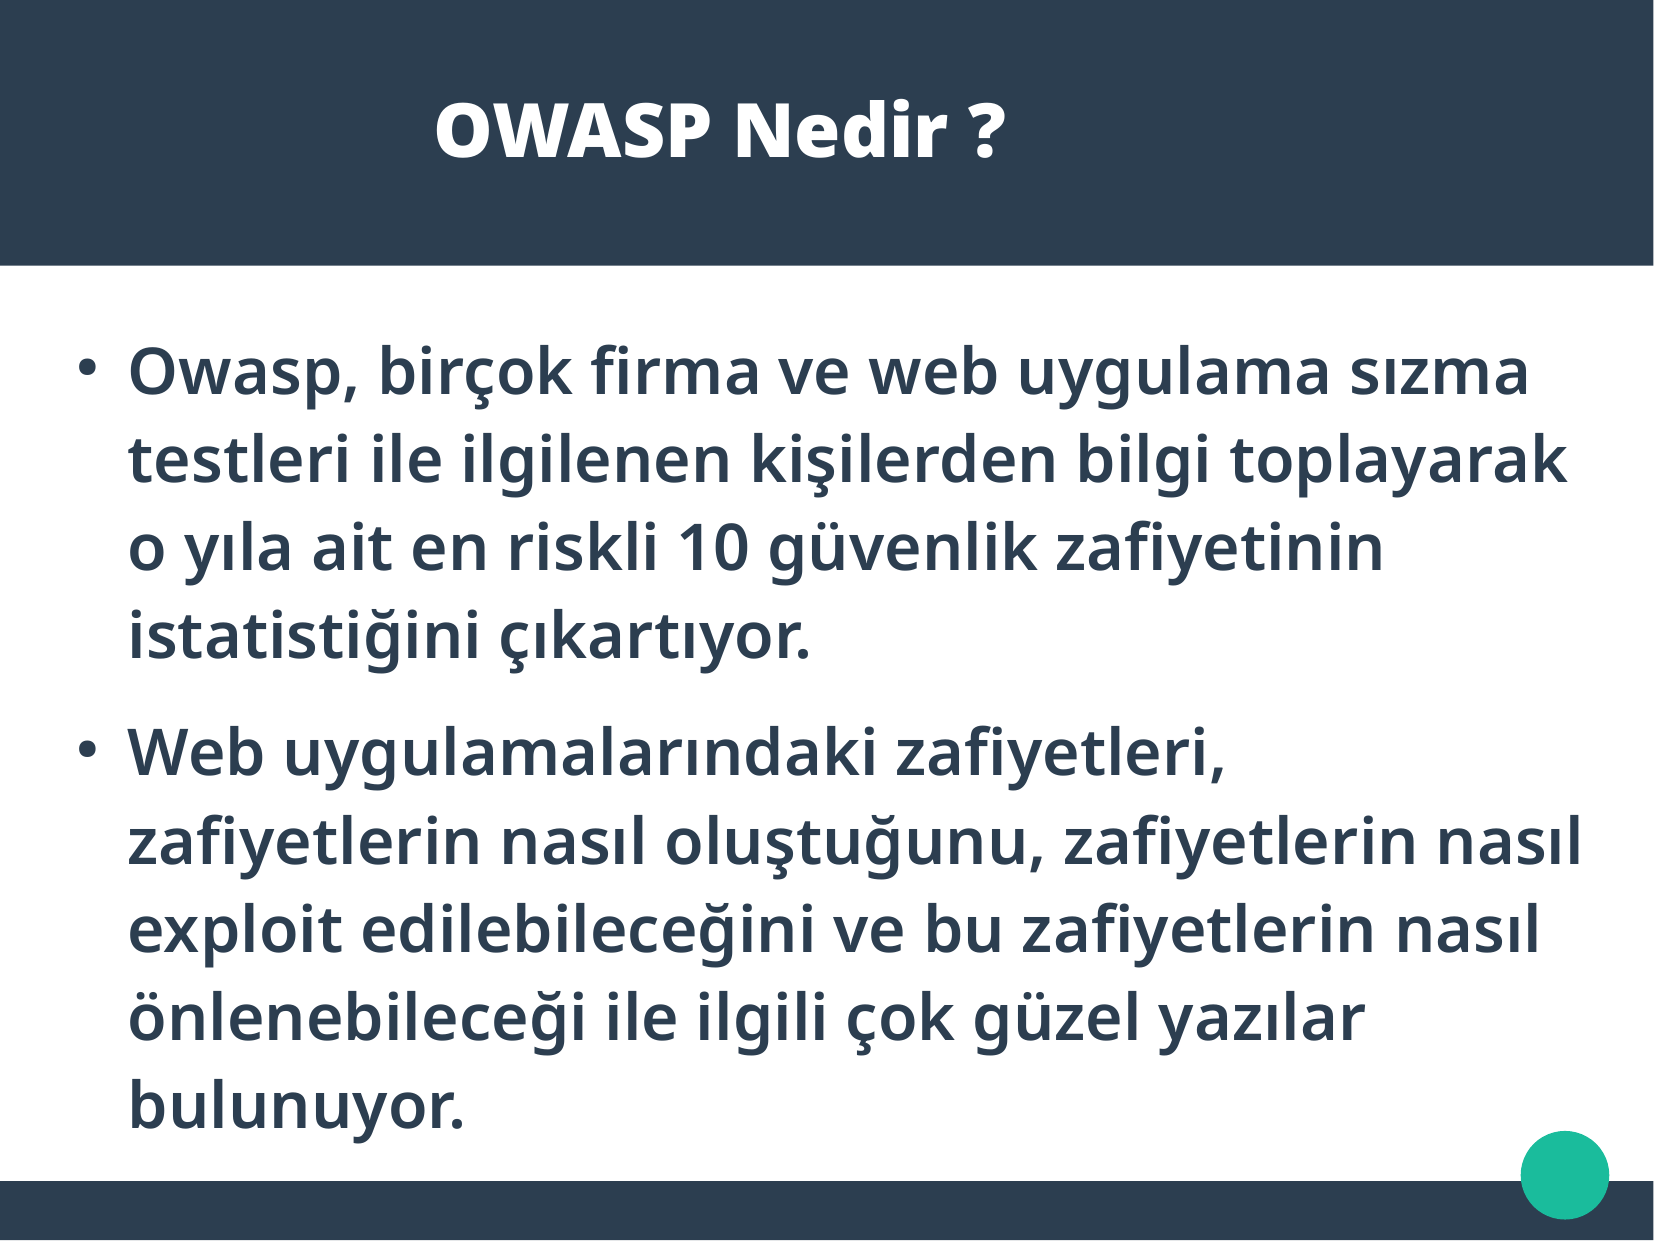

# OWASP Nedir ?
Owasp, birçok firma ve web uygulama sızma testleri ile ilgilenen kişilerden bilgi toplayarak o yıla ait en riskli 10 güvenlik zafiyetinin istatistiğini çıkartıyor.
Web uygulamalarındaki zafiyetleri, zafiyetlerin nasıl oluştuğunu, zafiyetlerin nasıl exploit edilebileceğini ve bu zafiyetlerin nasıl önlenebileceği ile ilgili çok güzel yazılar bulunuyor.